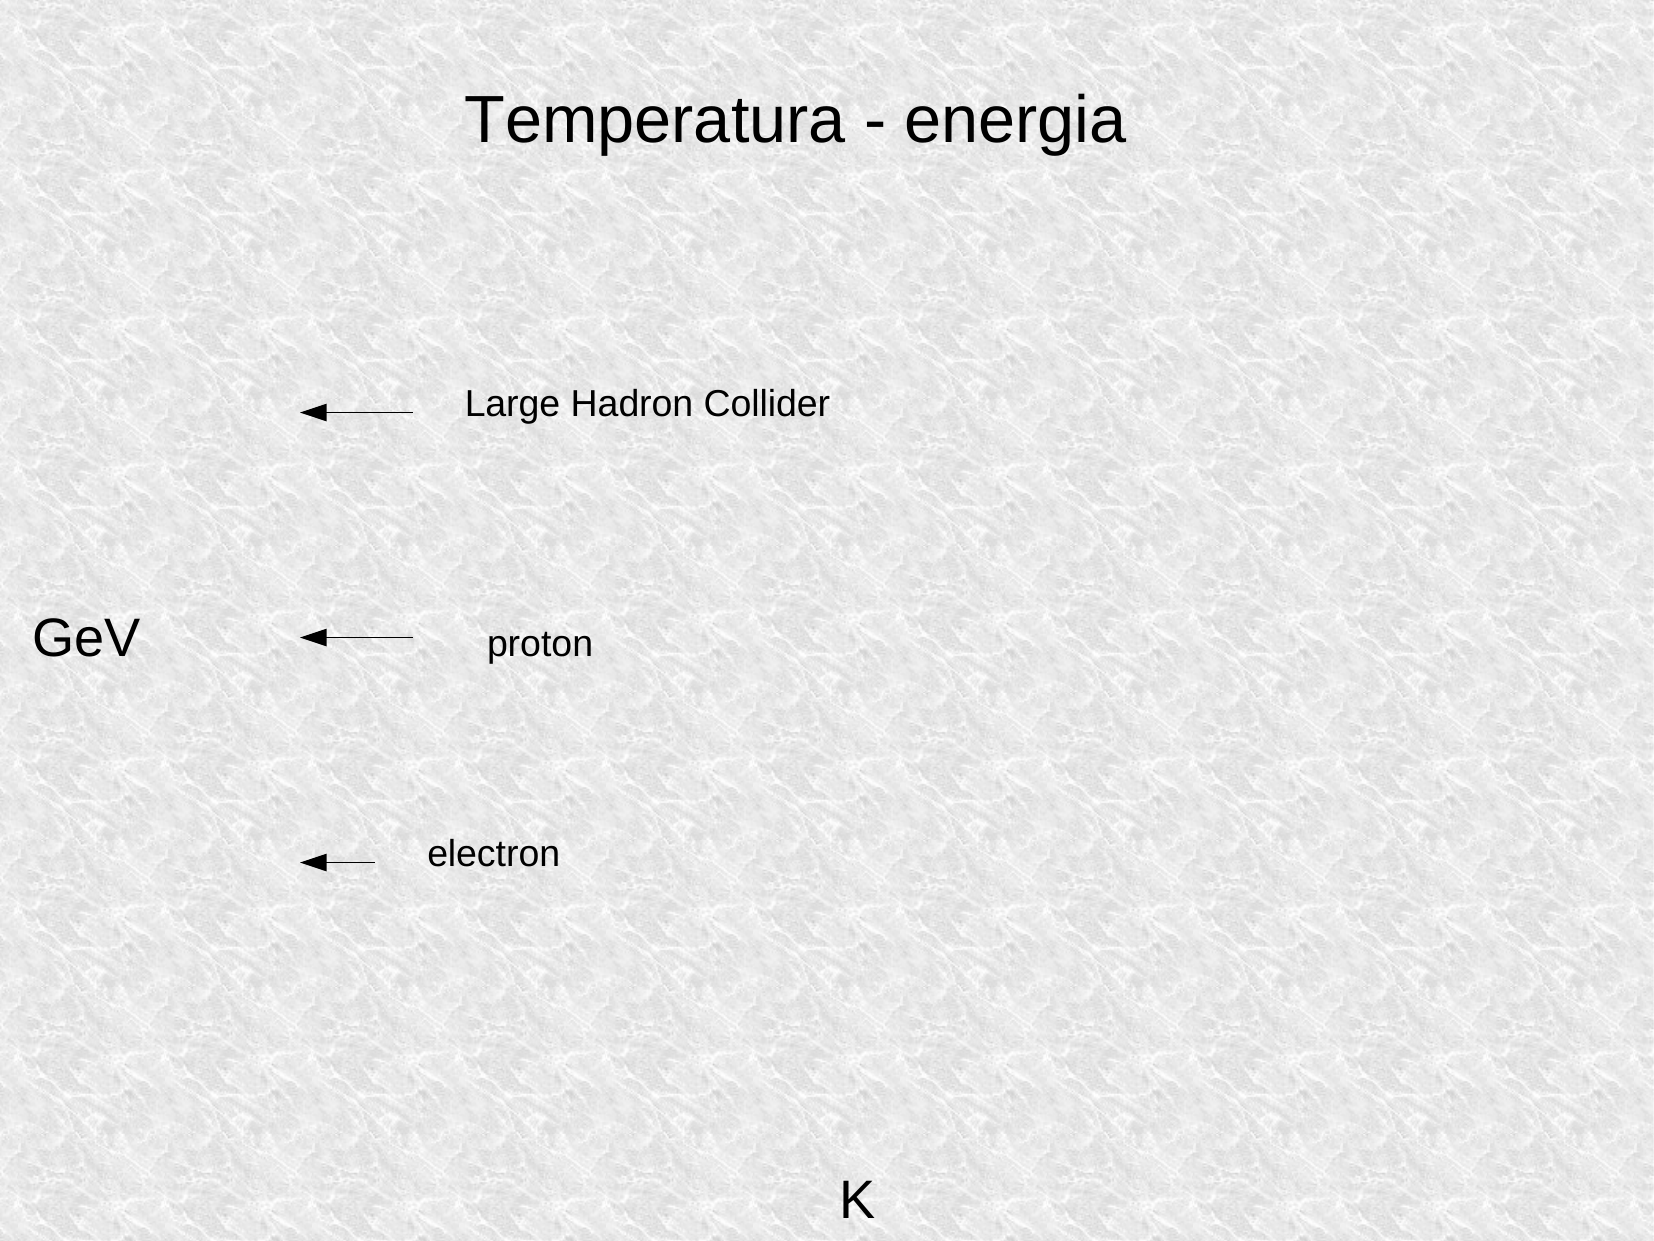

Temperatura - energia
Large Hadron Collider
GeV
proton
electron
K